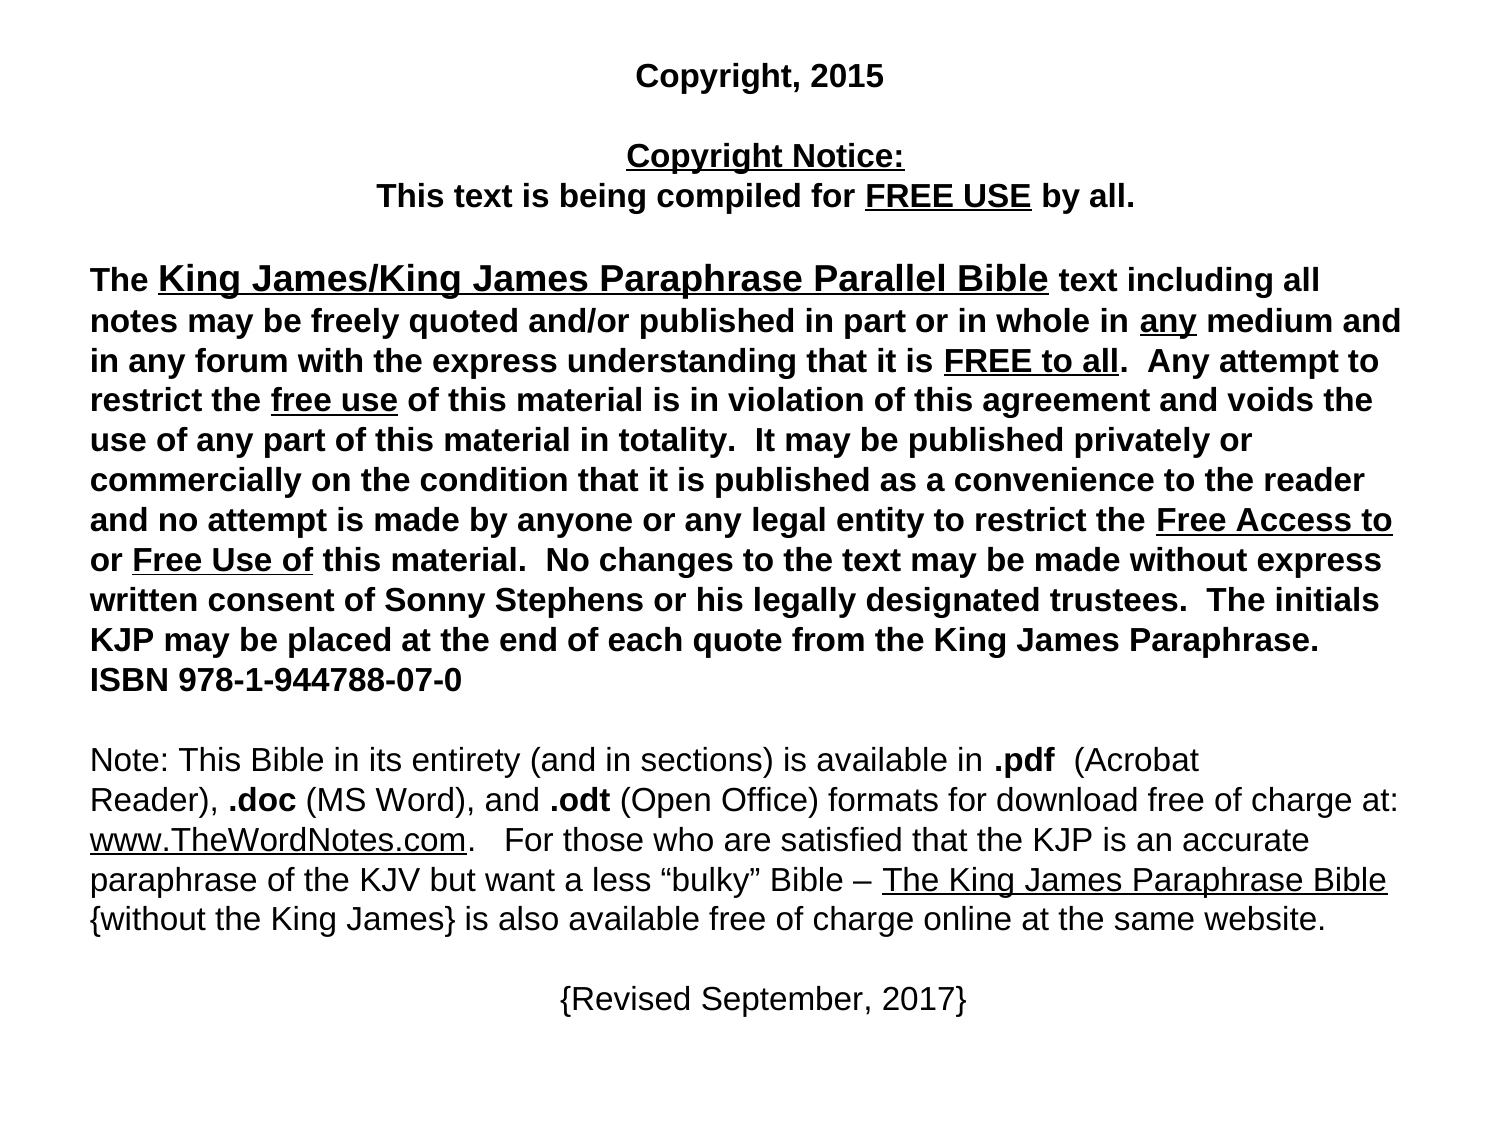

# Copyright, 2015   Copyright Notice: This text is being compiled for FREE USE by all.   The King James/King James Paraphrase Parallel Bible text including all notes may be freely quoted and/or published in part or in whole in any medium and in any forum with the express understanding that it is FREE to all. Any attempt to restrict the free use of this material is in violation of this agreement and voids the use of any part of this material in totality. It may be published privately or commercially on the condition that it is published as a convenience to the reader and no attempt is made by anyone or any legal entity to restrict the Free Access to or Free Use of this material. No changes to the text may be made without express written consent of Sonny Stephens or his legally designated trustees. The initials KJP may be placed at the end of each quote from the King James Paraphrase. ISBN 978-1-944788-07-0 Note: This Bible in its entirety (and in sections) is available in .pdf (Acrobat Reader), .doc (MS Word), and .odt (Open Office) formats for download free of charge at: www.TheWordNotes.com. For those who are satisfied that the KJP is an accurate paraphrase of the KJV but want a less “bulky” Bible – The King James Paraphrase Bible {without the King James} is also available free of charge online at the same website.   {Revised September, 2017}